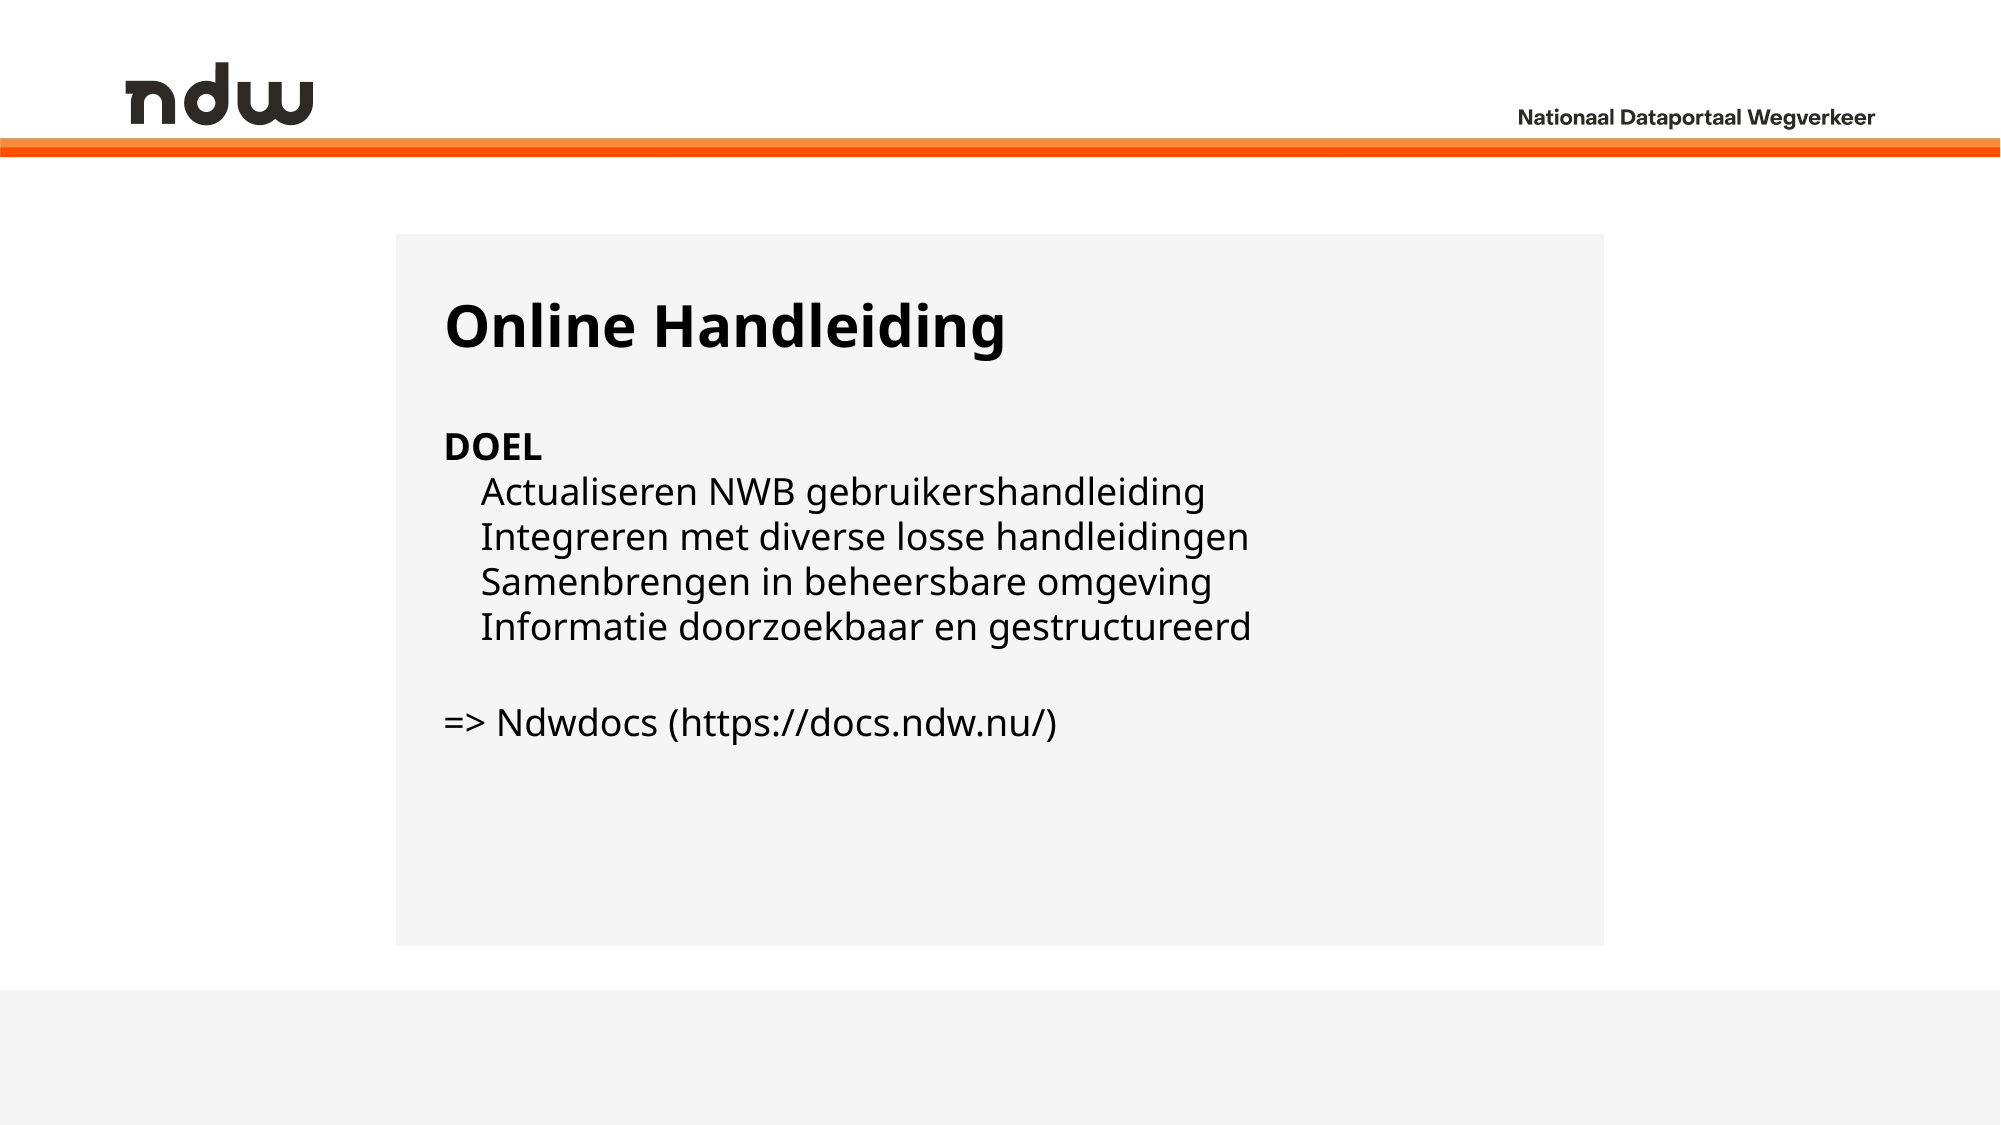

Online Handleiding
# DOEL
Actualiseren NWB gebruikershandleiding
Integreren met diverse losse handleidingen
Samenbrengen in beheersbare omgeving
Informatie doorzoekbaar en gestructureerd
=> Ndwdocs (https://docs.ndw.nu/)